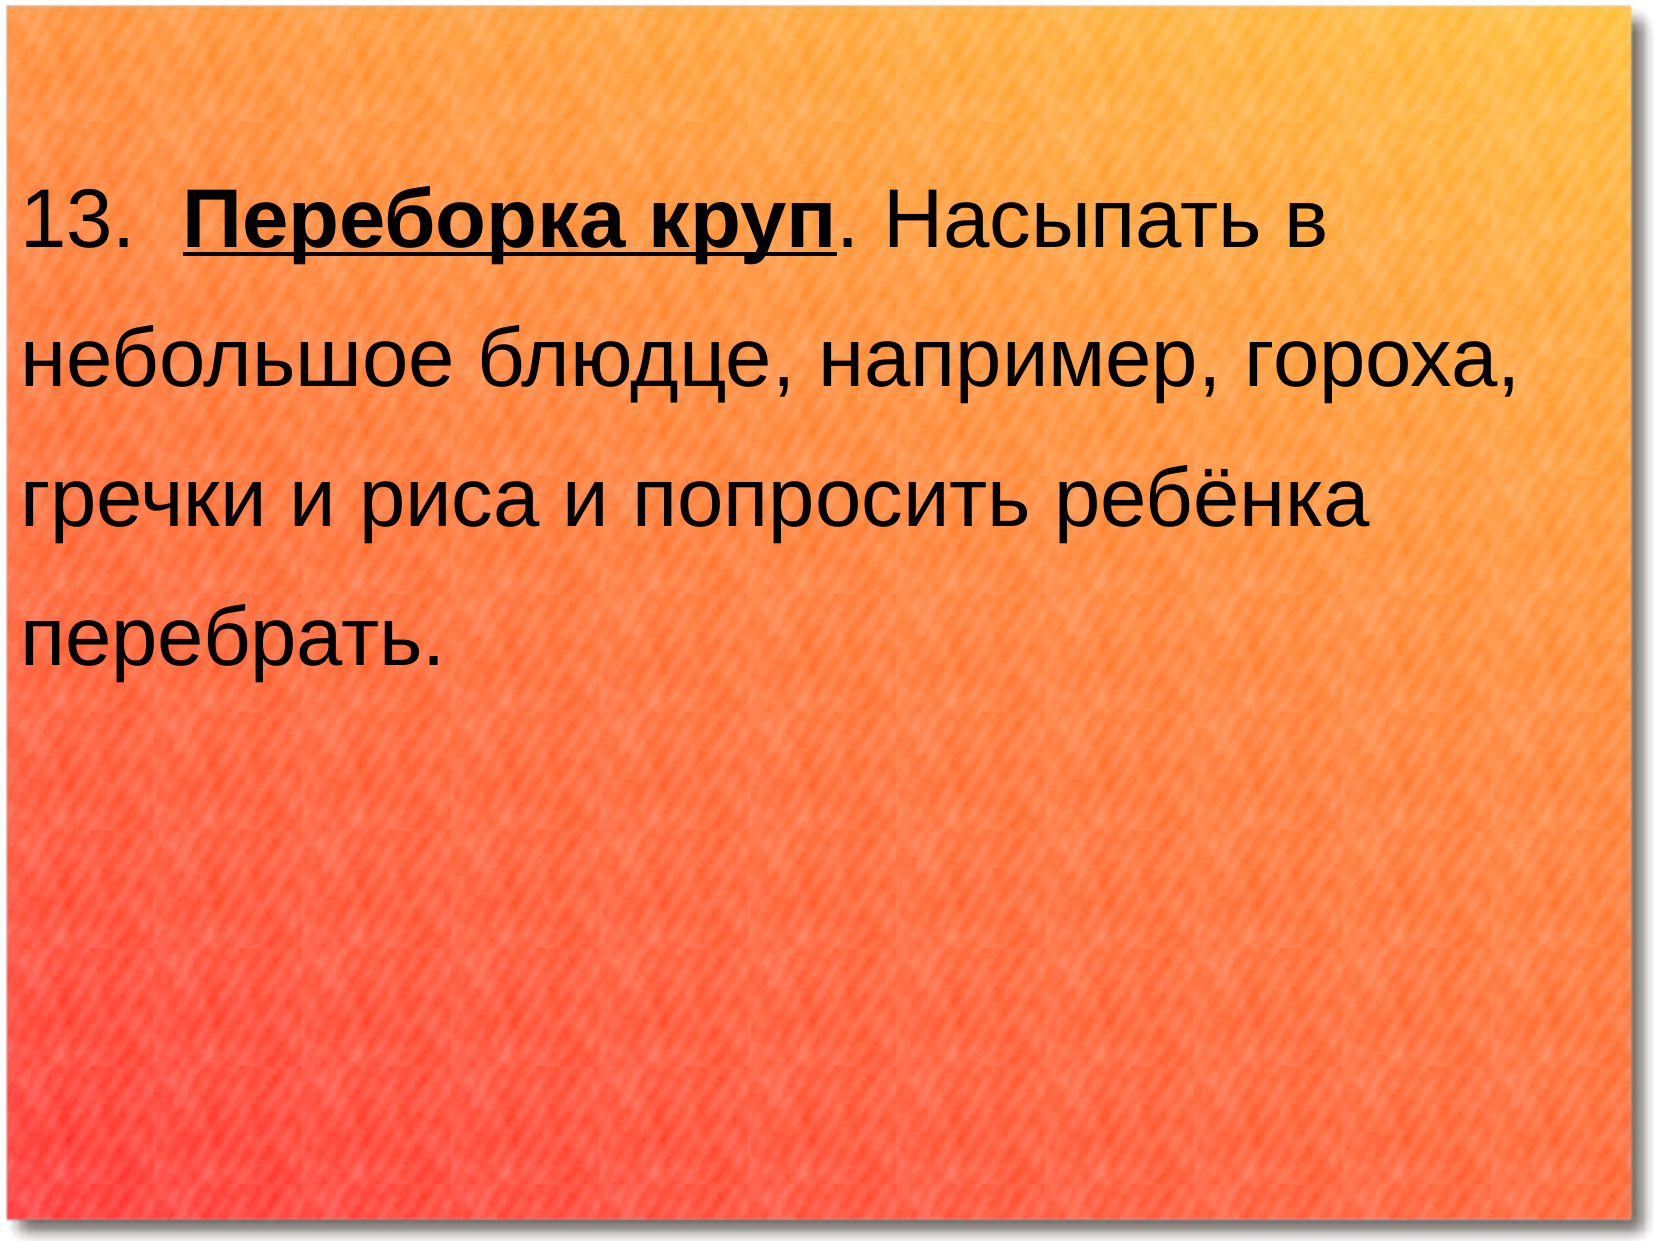

13. Переборка круп. Насыпать в небольшое блюдце, например, гороха, гречки и риса и попросить ребёнка перебрать.